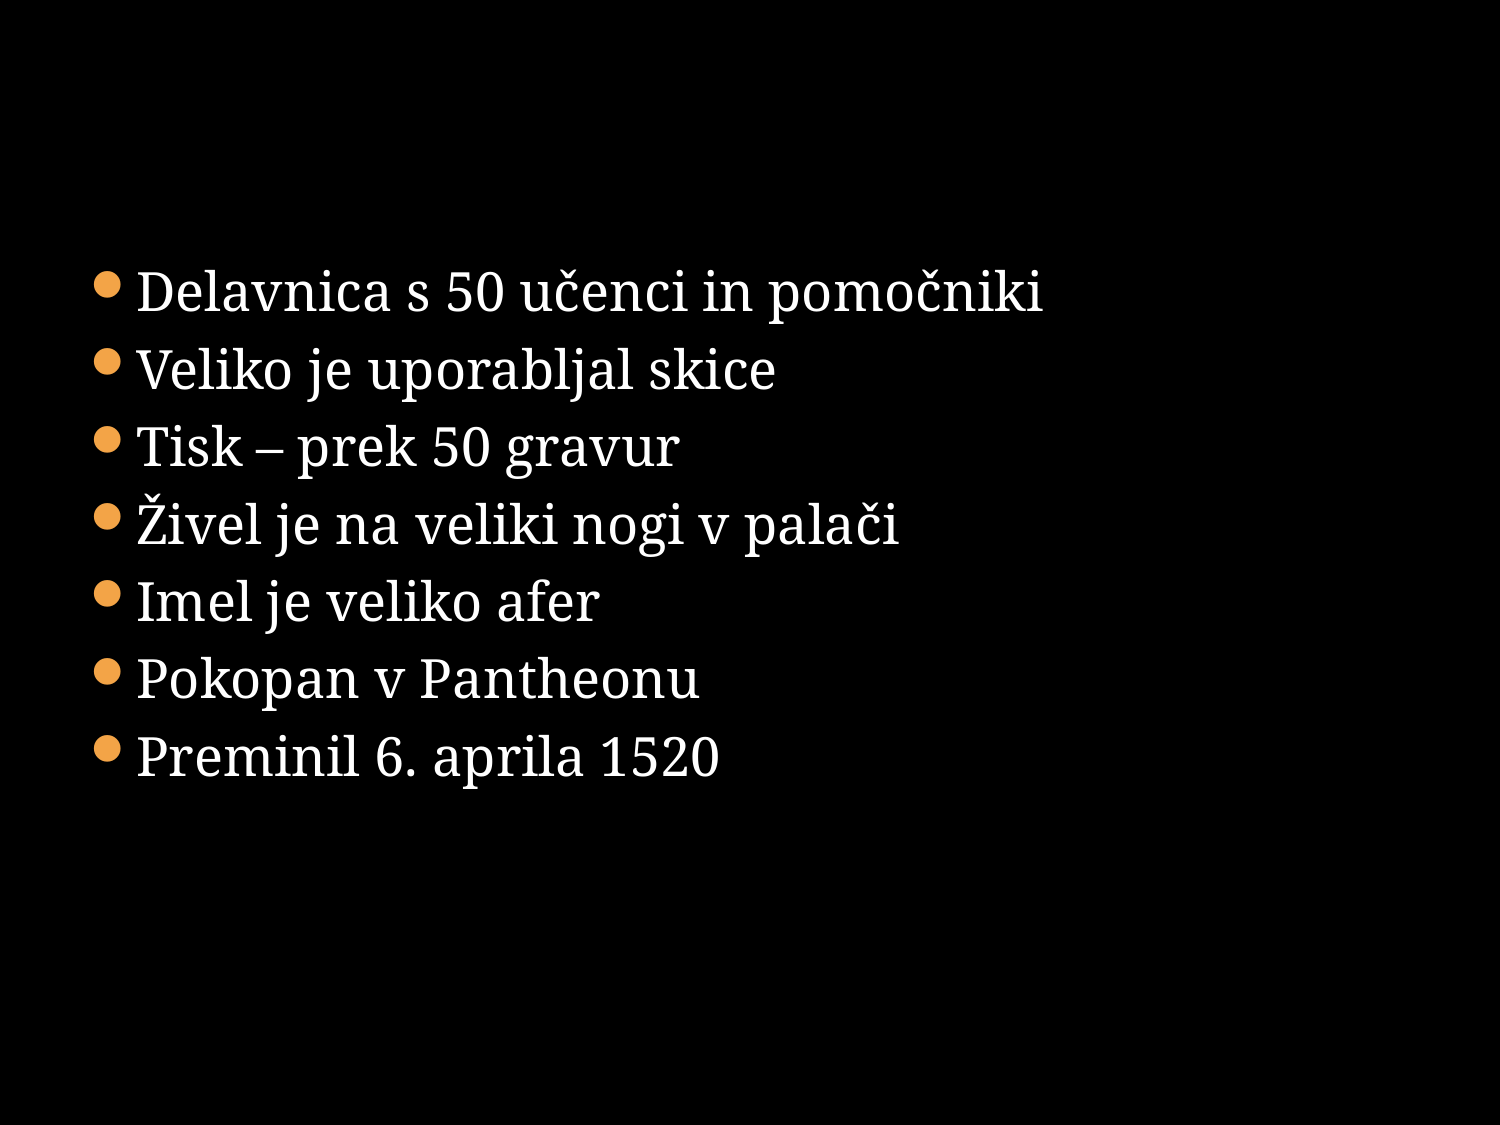

# Delavnica s 50 učenci in pomočniki
Veliko je uporabljal skice
Tisk – prek 50 gravur
Živel je na veliki nogi v palači
Imel je veliko afer
Pokopan v Pantheonu
Preminil 6. aprila 1520